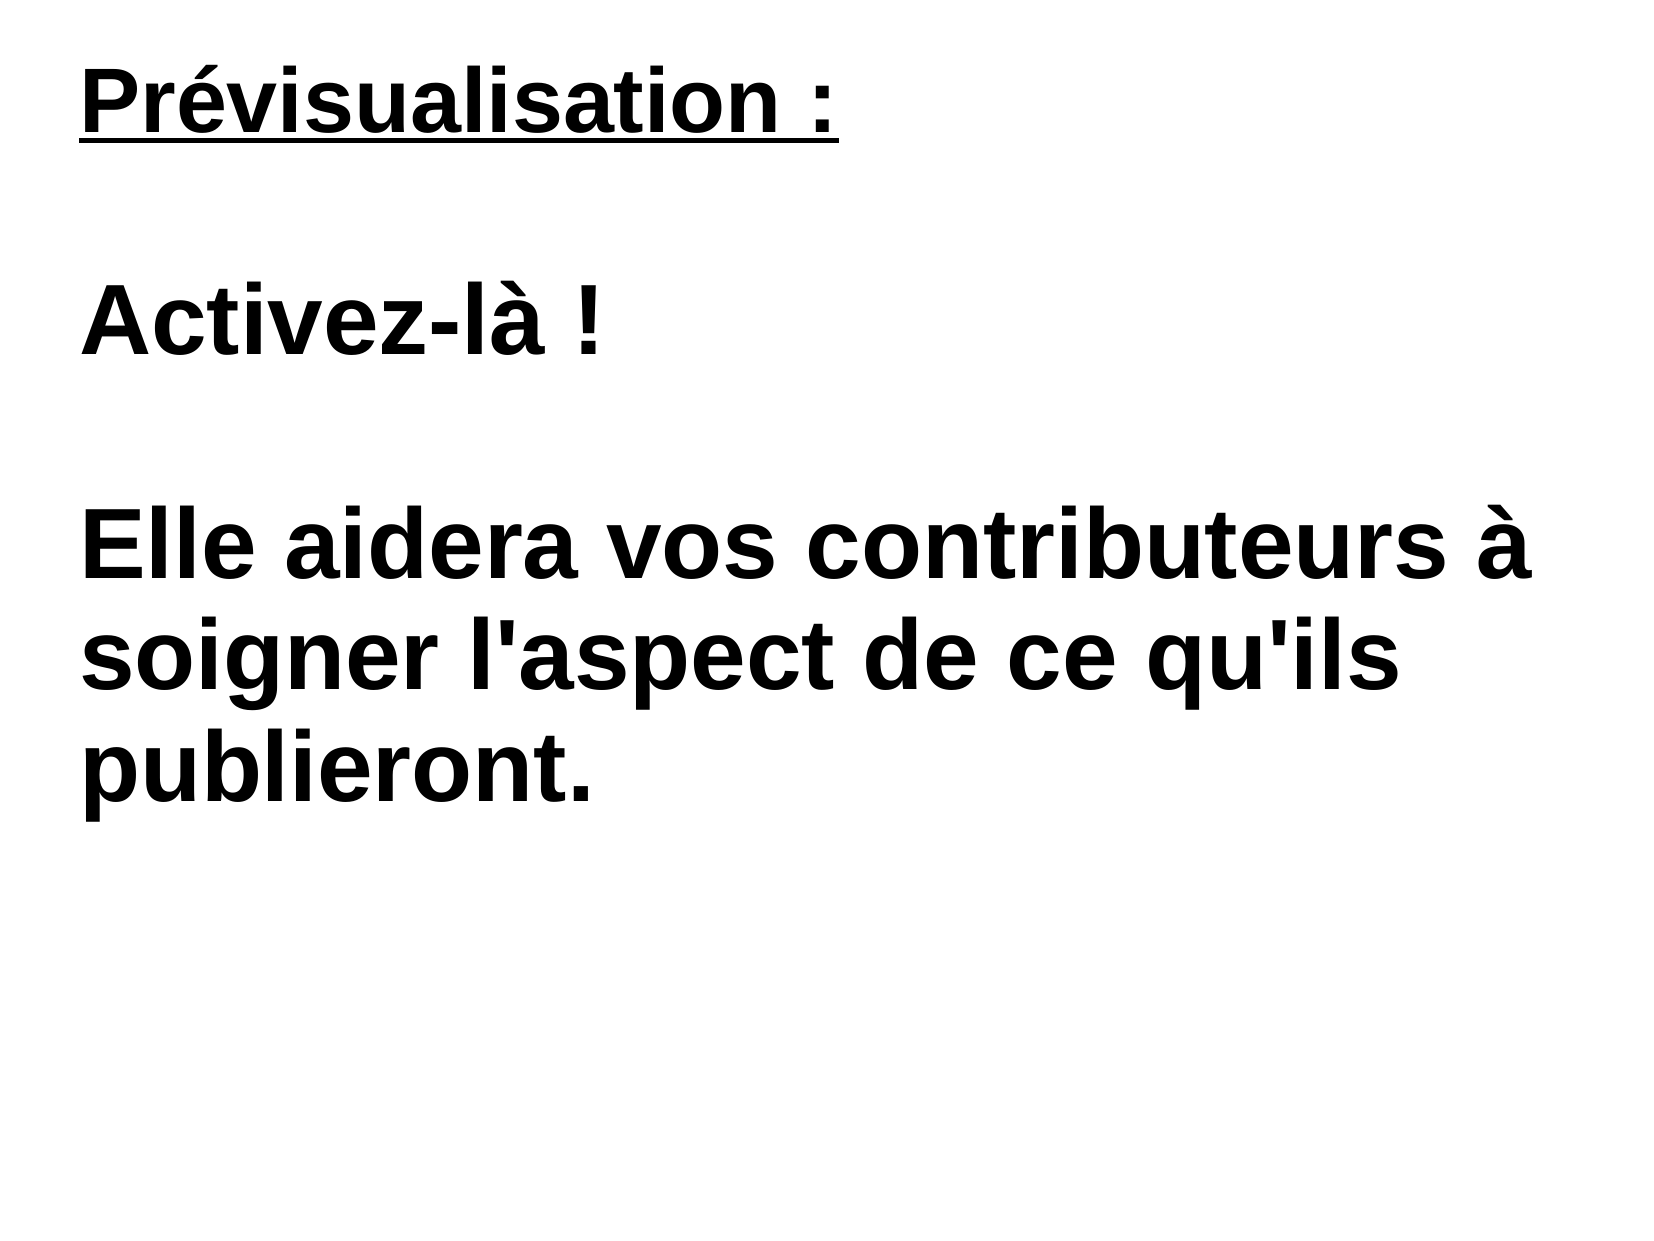

Prévisualisation :
Activez-là !
Elle aidera vos contributeurs à soigner l'aspect de ce qu'ils publieront.